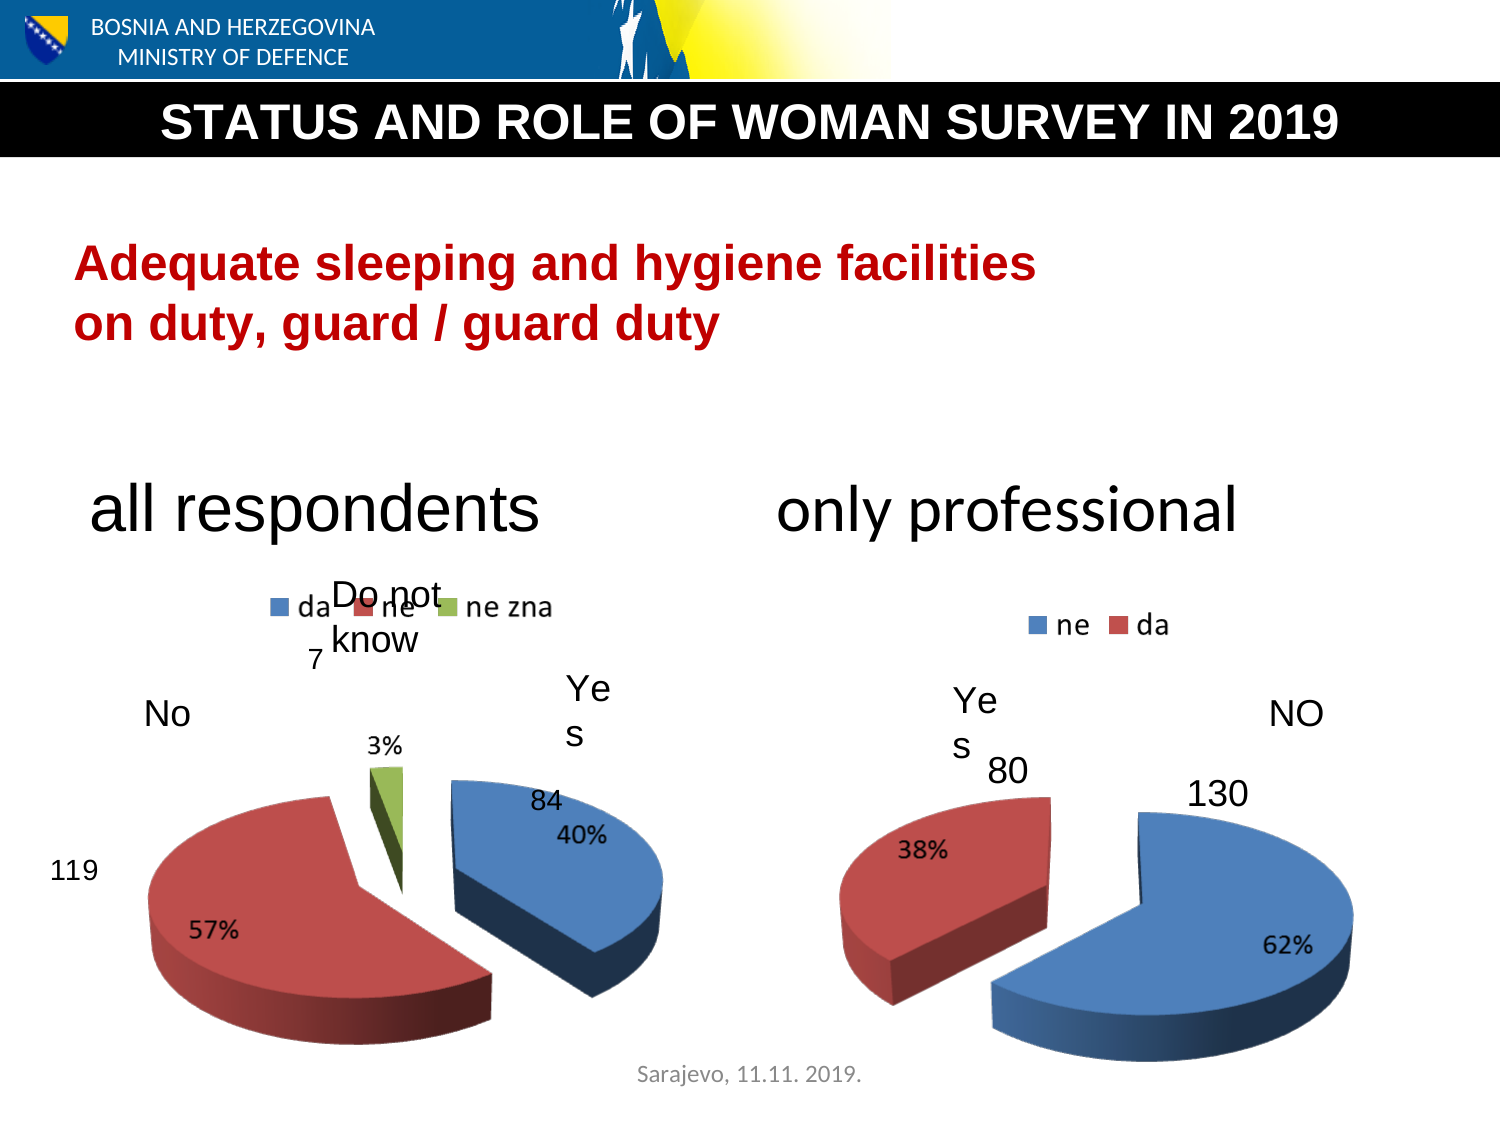

STATUS AND ROLE OF WOMAN SURVEY IN 2019
Adequate sleeping and hygiene facilities on duty, guard / guard duty
all respondents
only professional
Do not know
7
Yes
Yes
No
NO
80
130
84
119
Sarajevo, 11.11. 2019.